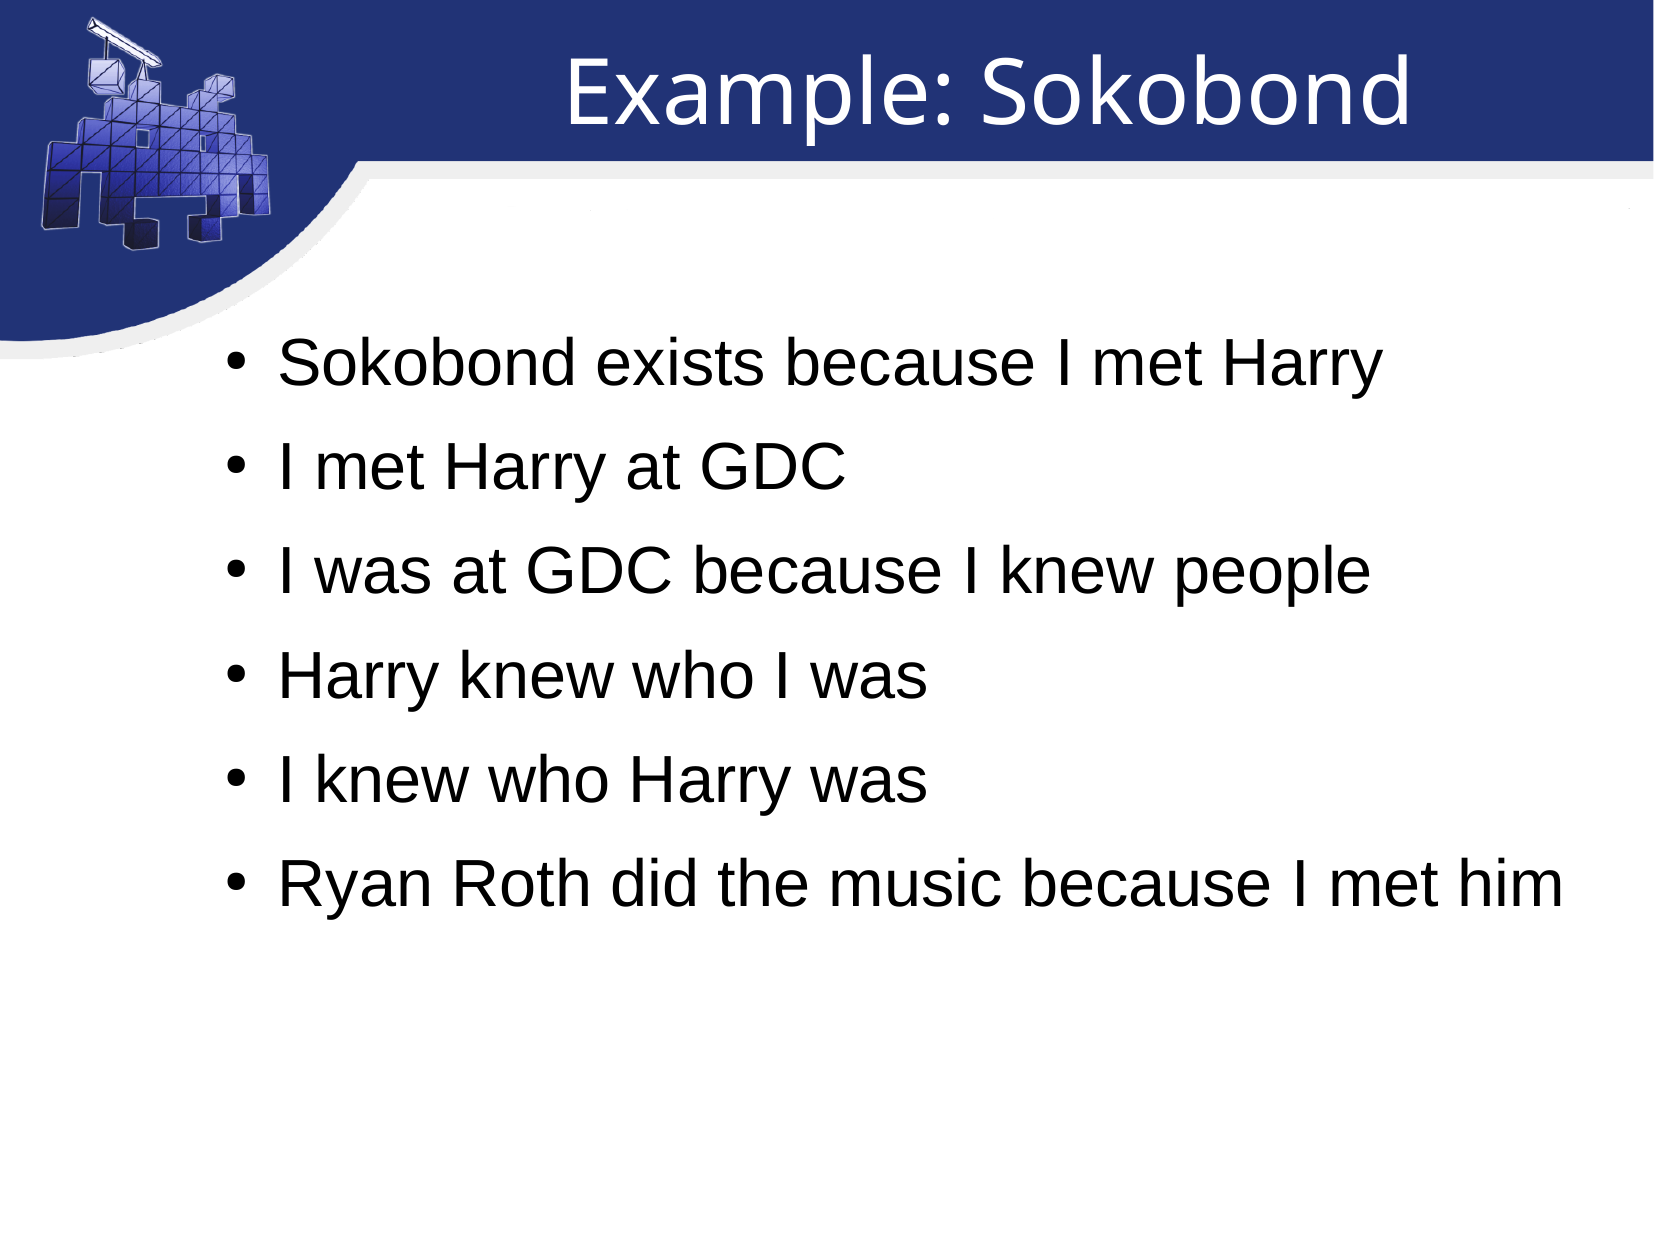

# Example: Sokobond
Sokobond exists because I met Harry
I met Harry at GDC
I was at GDC because I knew people
Harry knew who I was
I knew who Harry was
Ryan Roth did the music because I met him